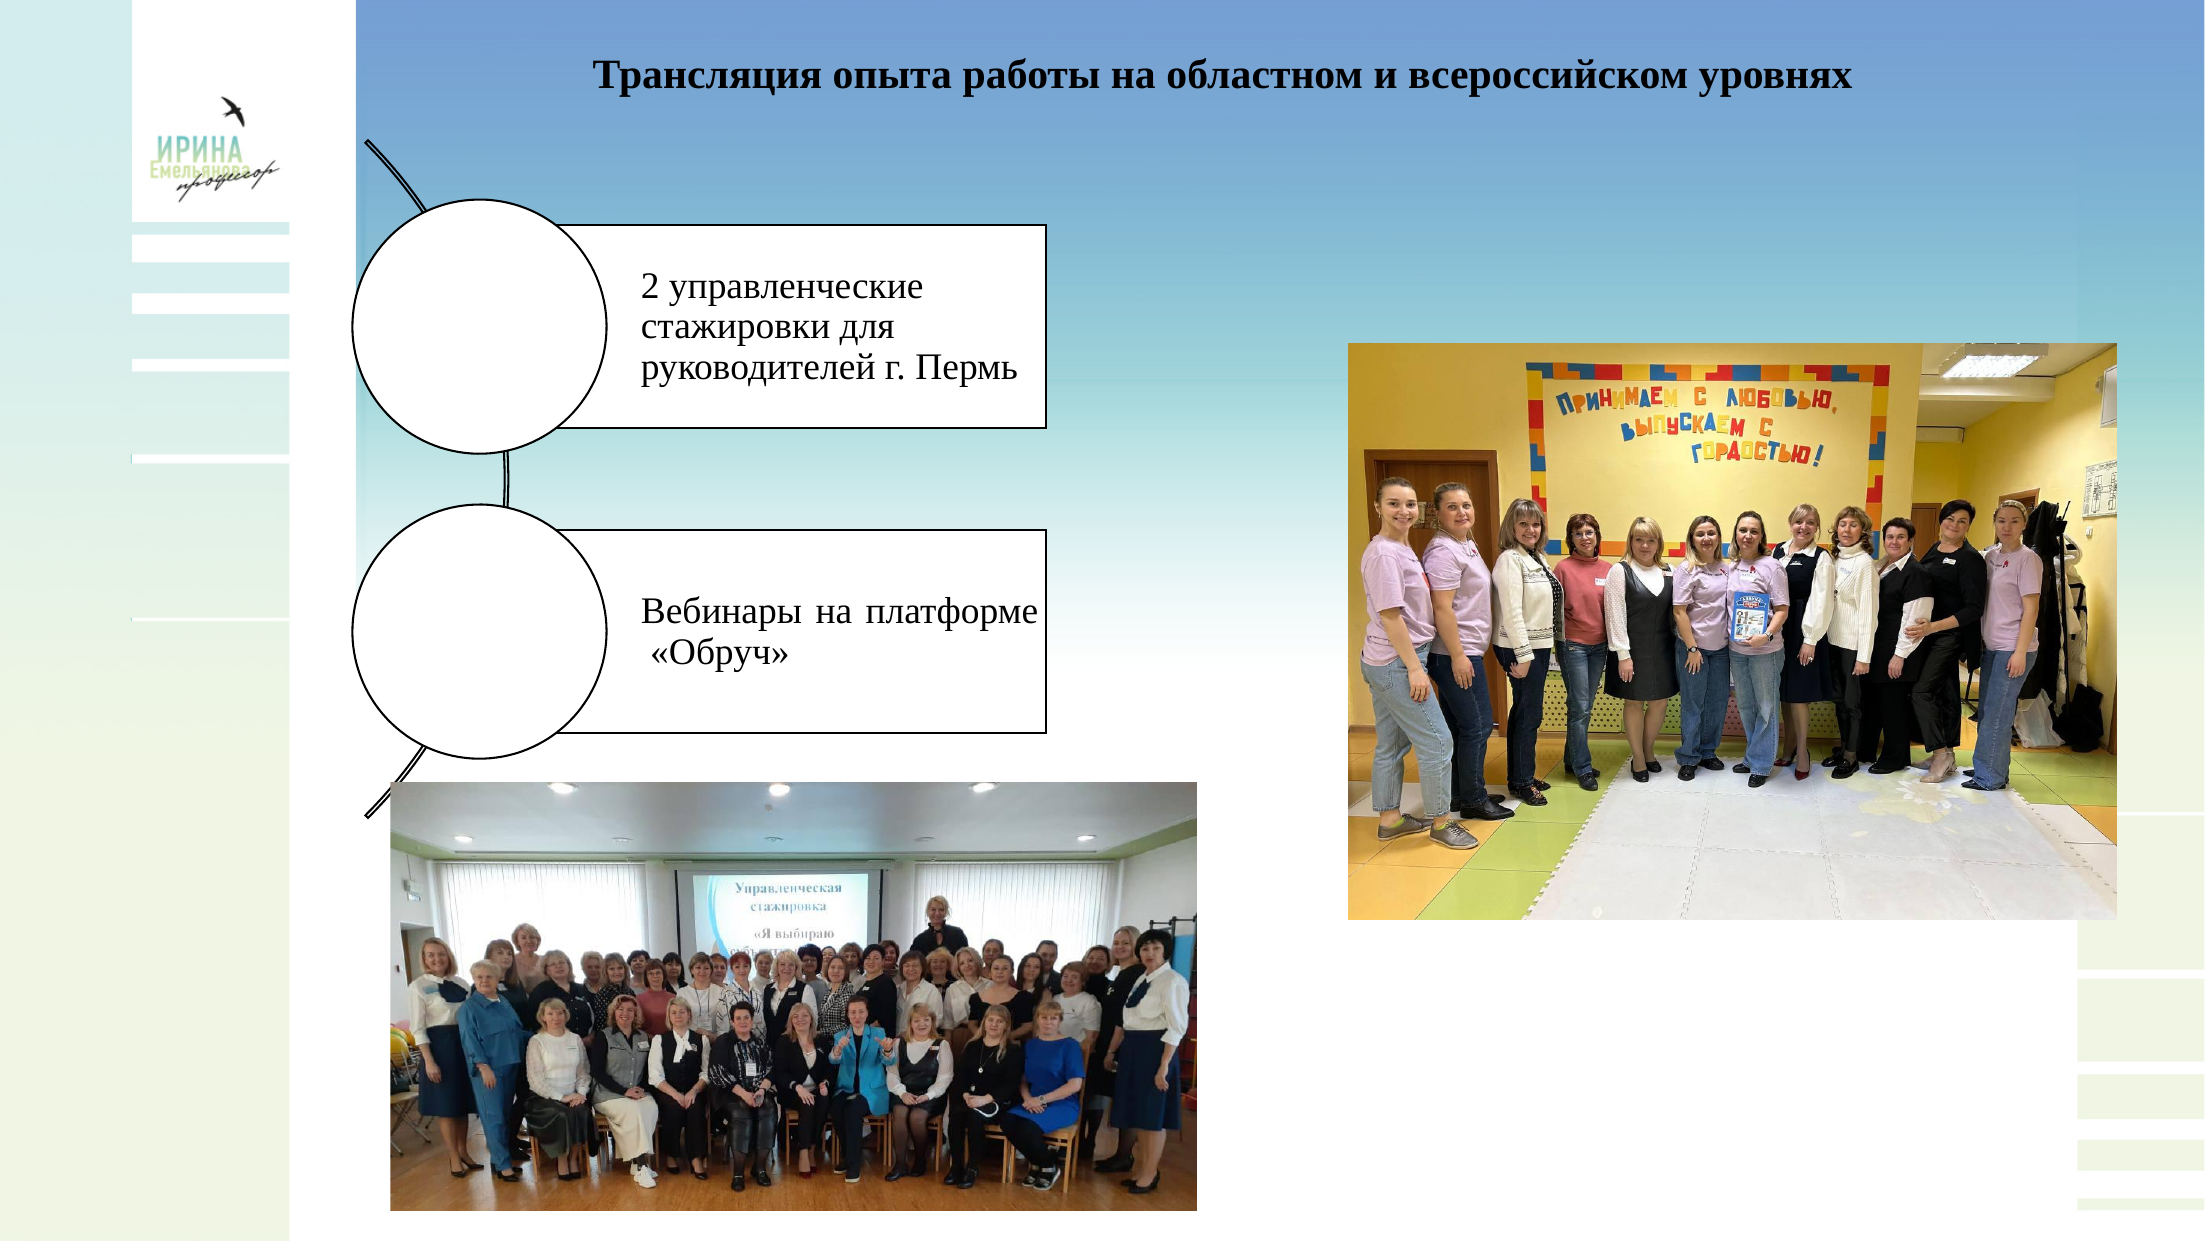

2 управленческие стажировки для руководителей г. Пермь
Вебинары на платформе «Обруч»
Трансляция опыта работы на областном и всероссийском уровнях